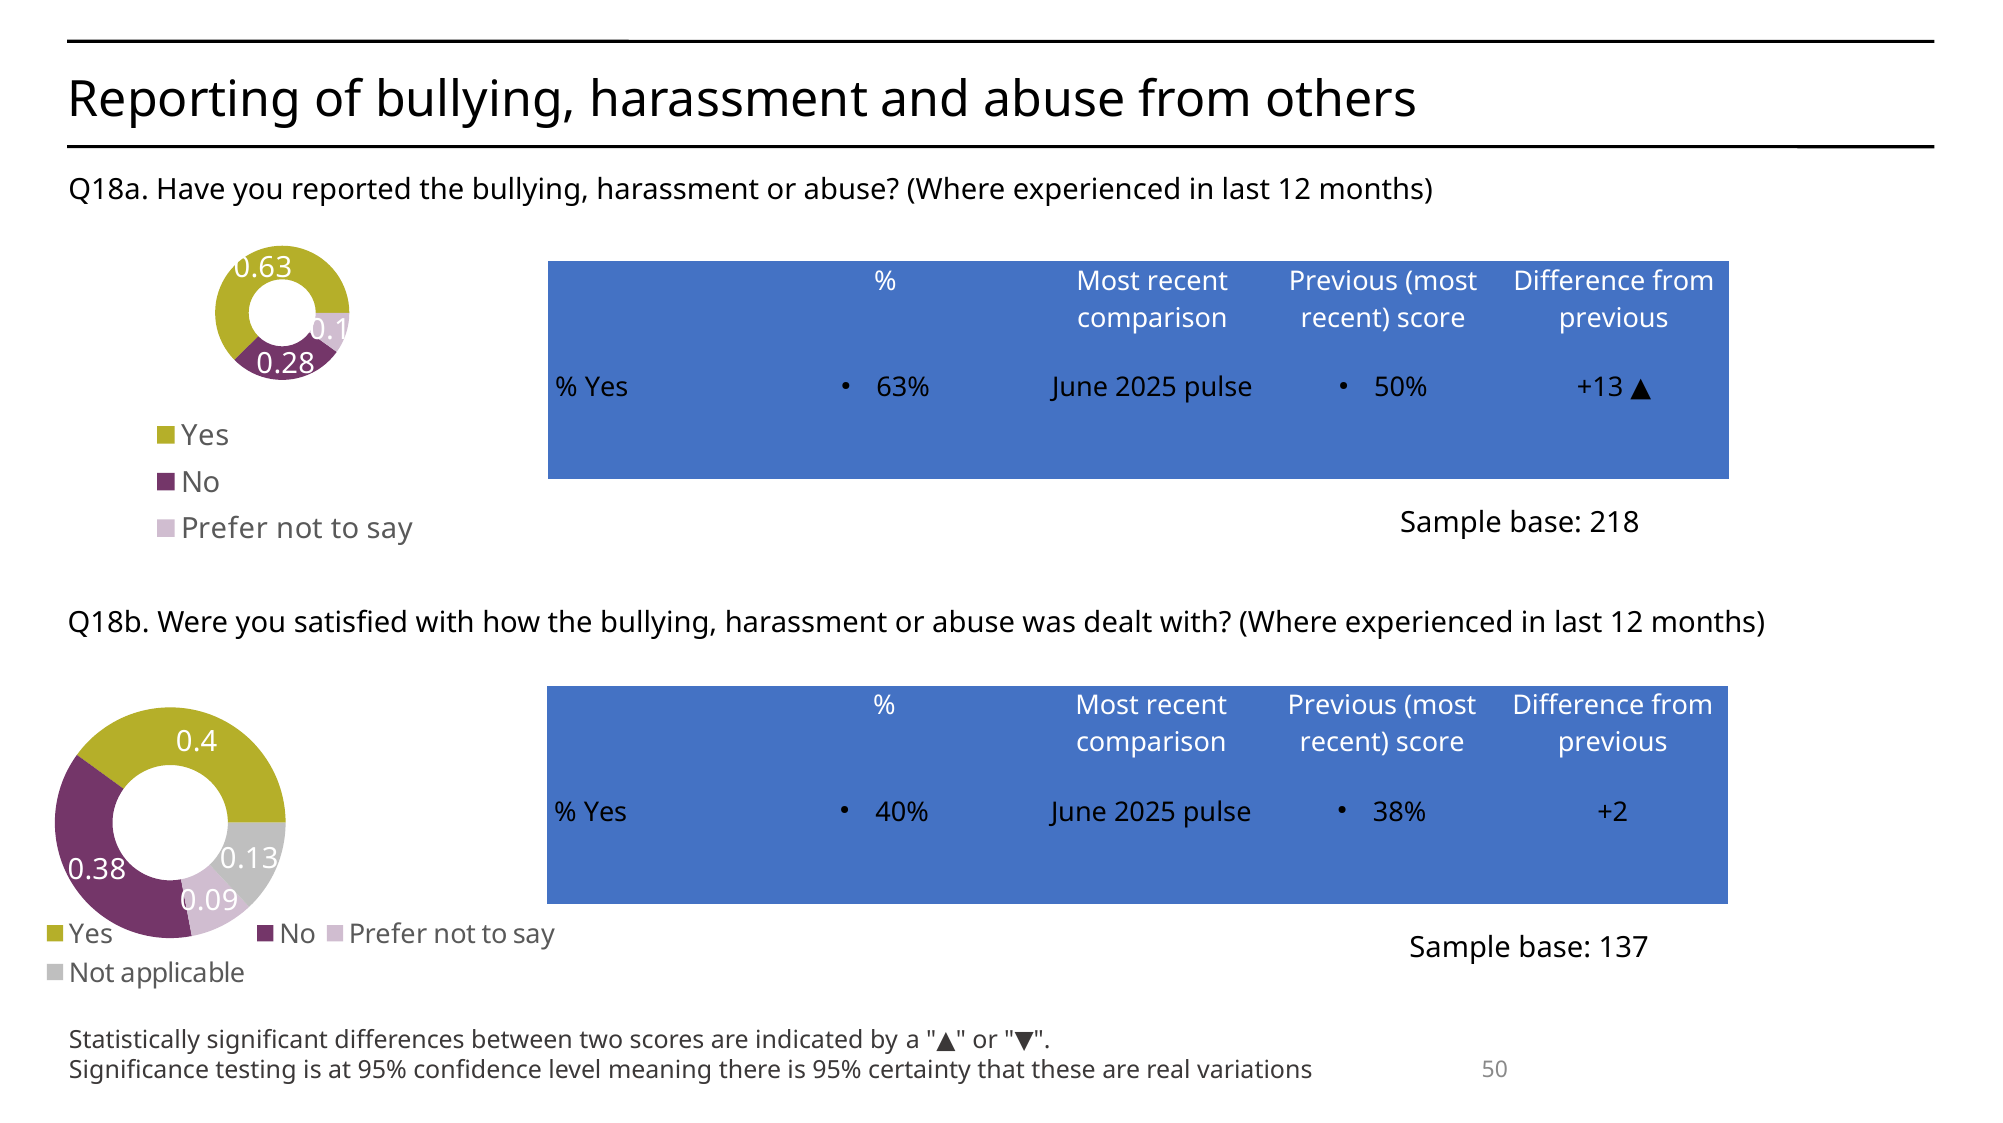

# Reporting of bullying, harassment and abuse from others
Q18a. Have you reported the bullying, harassment or abuse? (Where experienced in last 12 months)
### Chart
| Category | x |
|---|---|
| Yes | 0.63 |
| No | 0.28 |
| Prefer not to say | 0.1 || | % | | Most recent comparison | Previous (most recent) score | Difference from previous |
| --- | --- | --- | --- | --- | --- |
| % Yes | 63% | | June 2025 pulse | 50% | +13 ▲ |
Sample base: 218
Q18b. Were you satisfied with how the bullying, harassment or abuse was dealt with? (Where experienced in last 12 months)
### Chart
| Category | x |
|---|---|
| Yes | 0.4 |
| No | 0.38 |
| Prefer not to say | 0.09 |
| Not applicable | 0.13 || | % | | Most recent comparison | Previous (most recent) score | Difference from previous |
| --- | --- | --- | --- | --- | --- |
| % Yes | 40% | | June 2025 pulse | 38% | +2 |
Sample base: 137
Statistically significant differences between two scores are indicated by a "▲" or "▼".
Significance testing is at 95% confidence level meaning there is 95% certainty that these are real variations